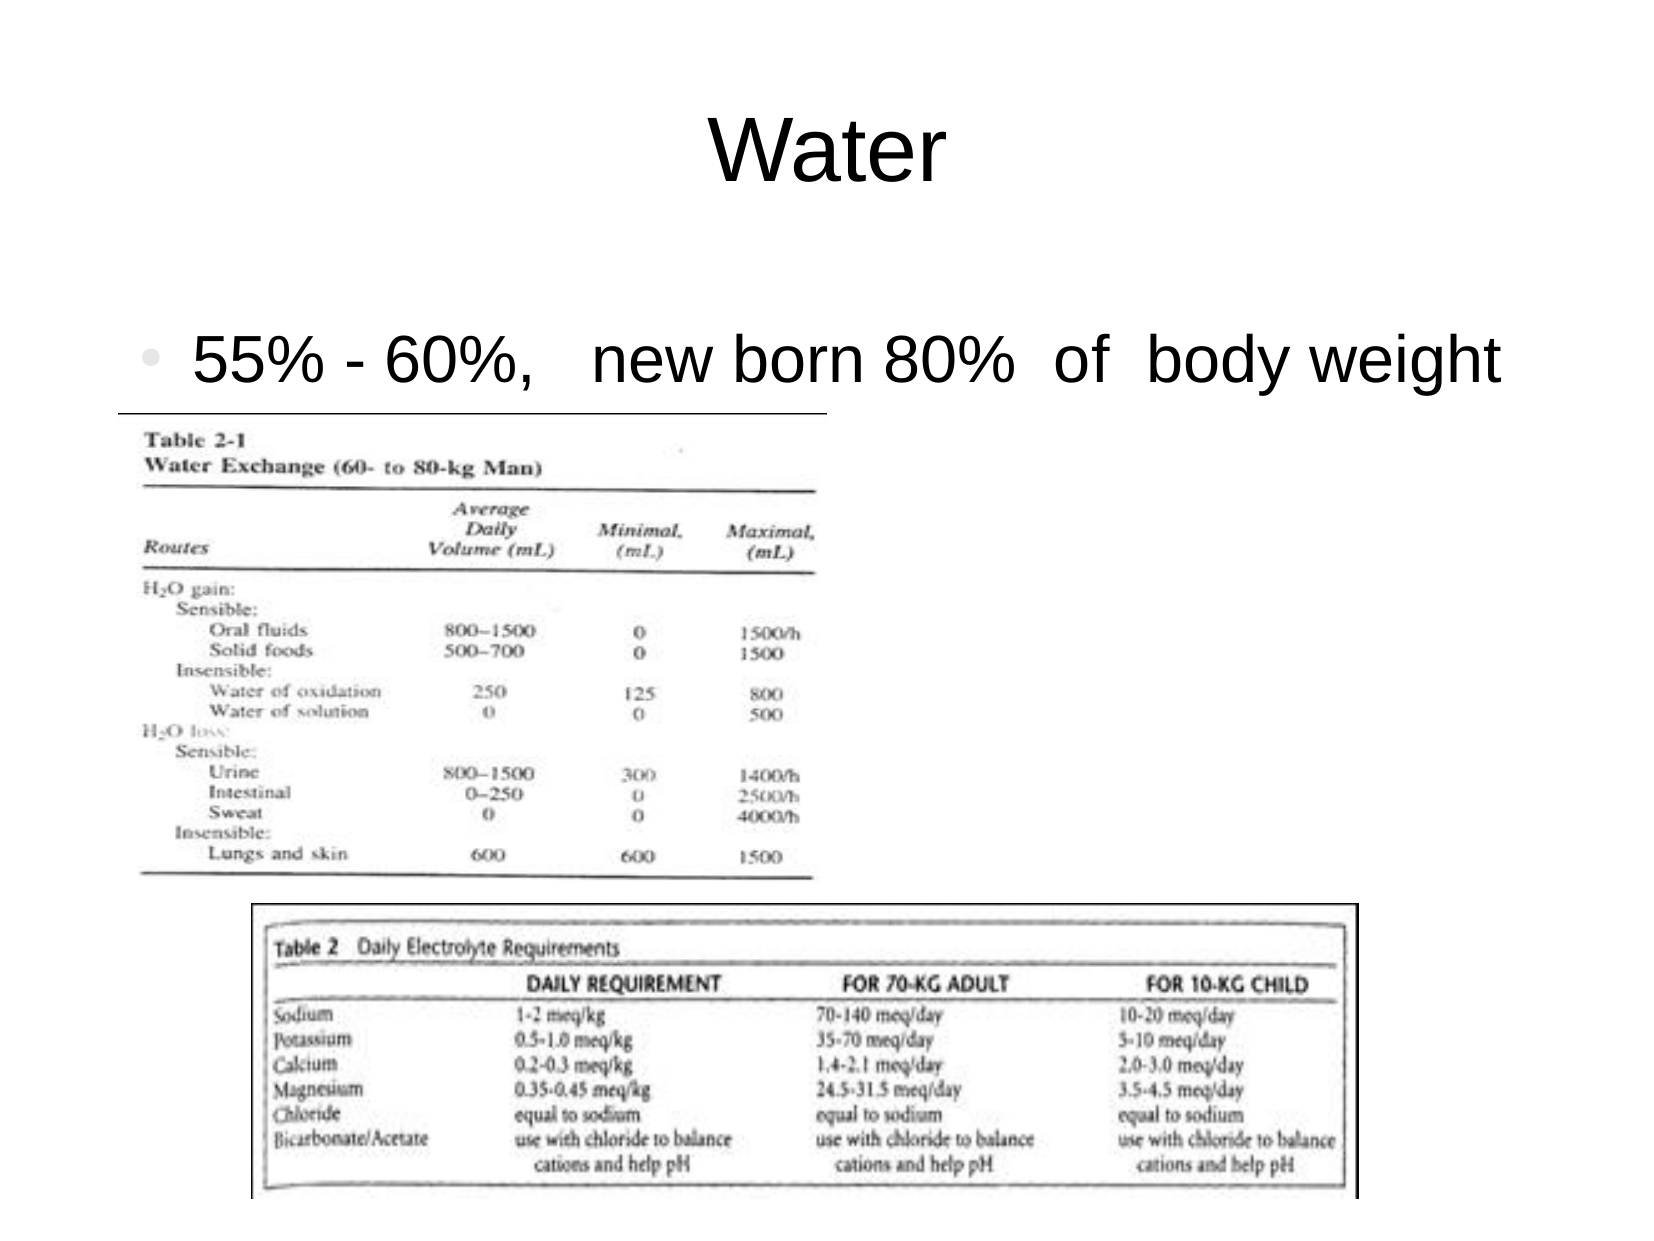

# Water
55% - 60%, new born 80% of body weight